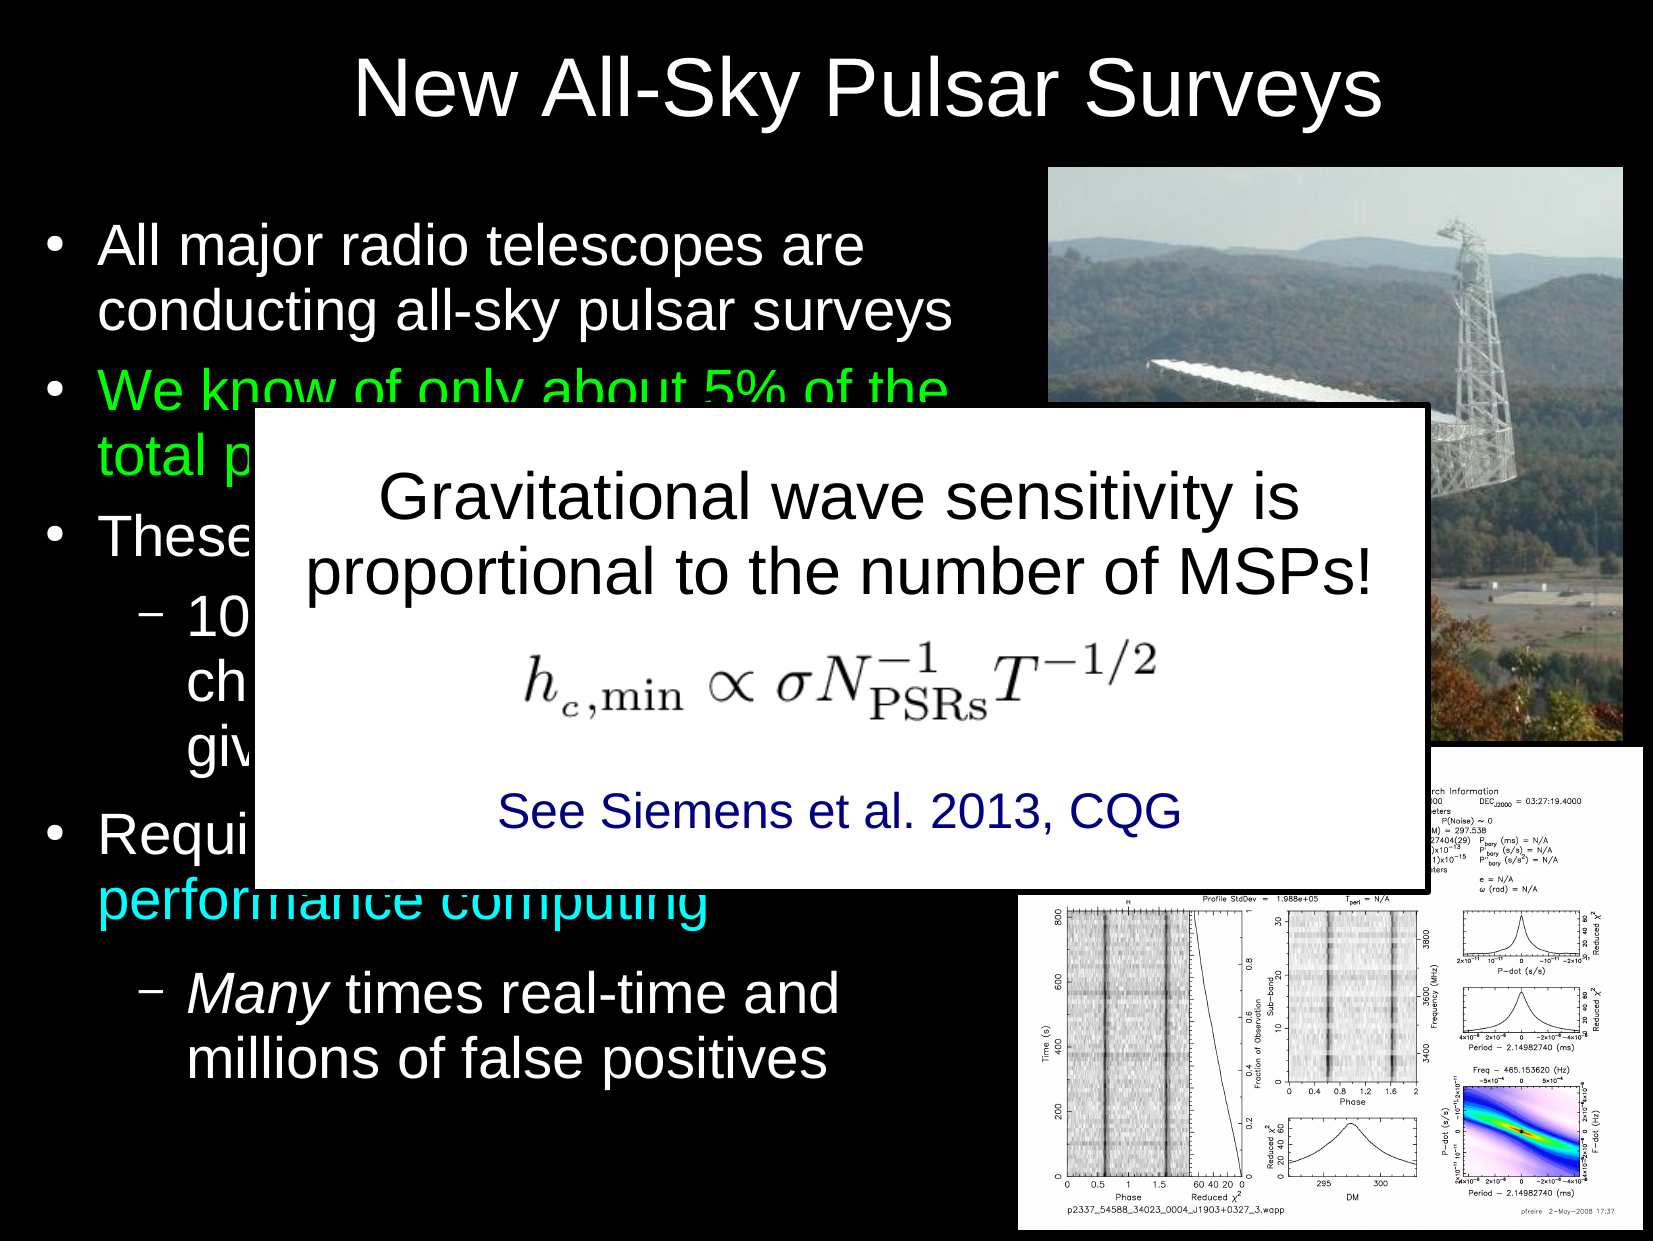

# New All-Sky Pulsar Surveys
All major radio telescopes are conducting all-sky pulsar surveys
We know of only about 5% of the total pulsars in the Galaxy!
These generate lots of data:
1000s of hrs, 1000s of channels, 15000kHz sampling: gives more than a Petabyte!
Requires huge amounts of high performance computing
Many times real-time and millions of false positives
Gravitational wave sensitivity is proportional to the number of MSPs!
See Siemens et al. 2013, CQG
Green Bank
Telescope